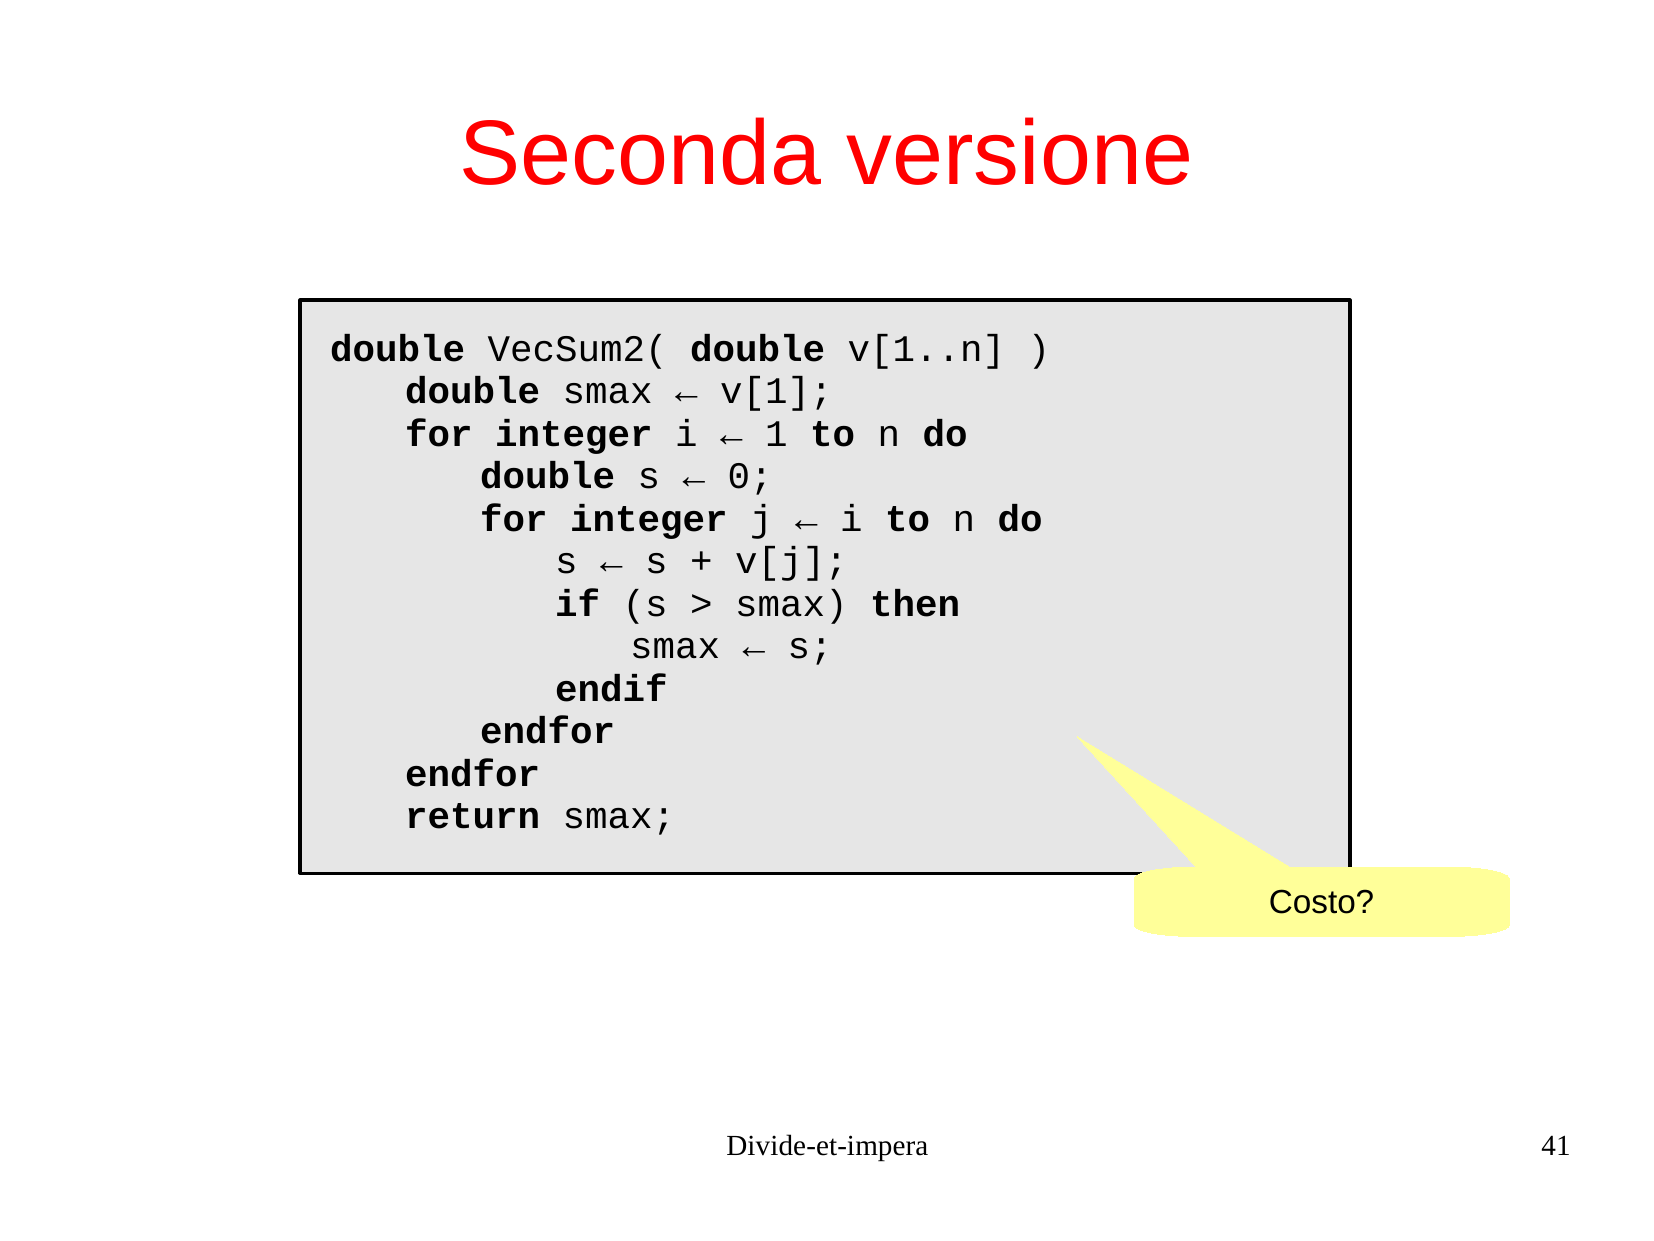

# Seconda versione
double VecSum2( double v[1..n] )
	double smax ← v[1];
	for integer i ← 1 to n do
		double s ← 0;
		for integer j ← i to n do
			s ← s + v[j];
			if (s > smax) then
				smax ← s;
			endif
		endfor
	endfor
	return smax;
Costo?
Divide-et-impera
41